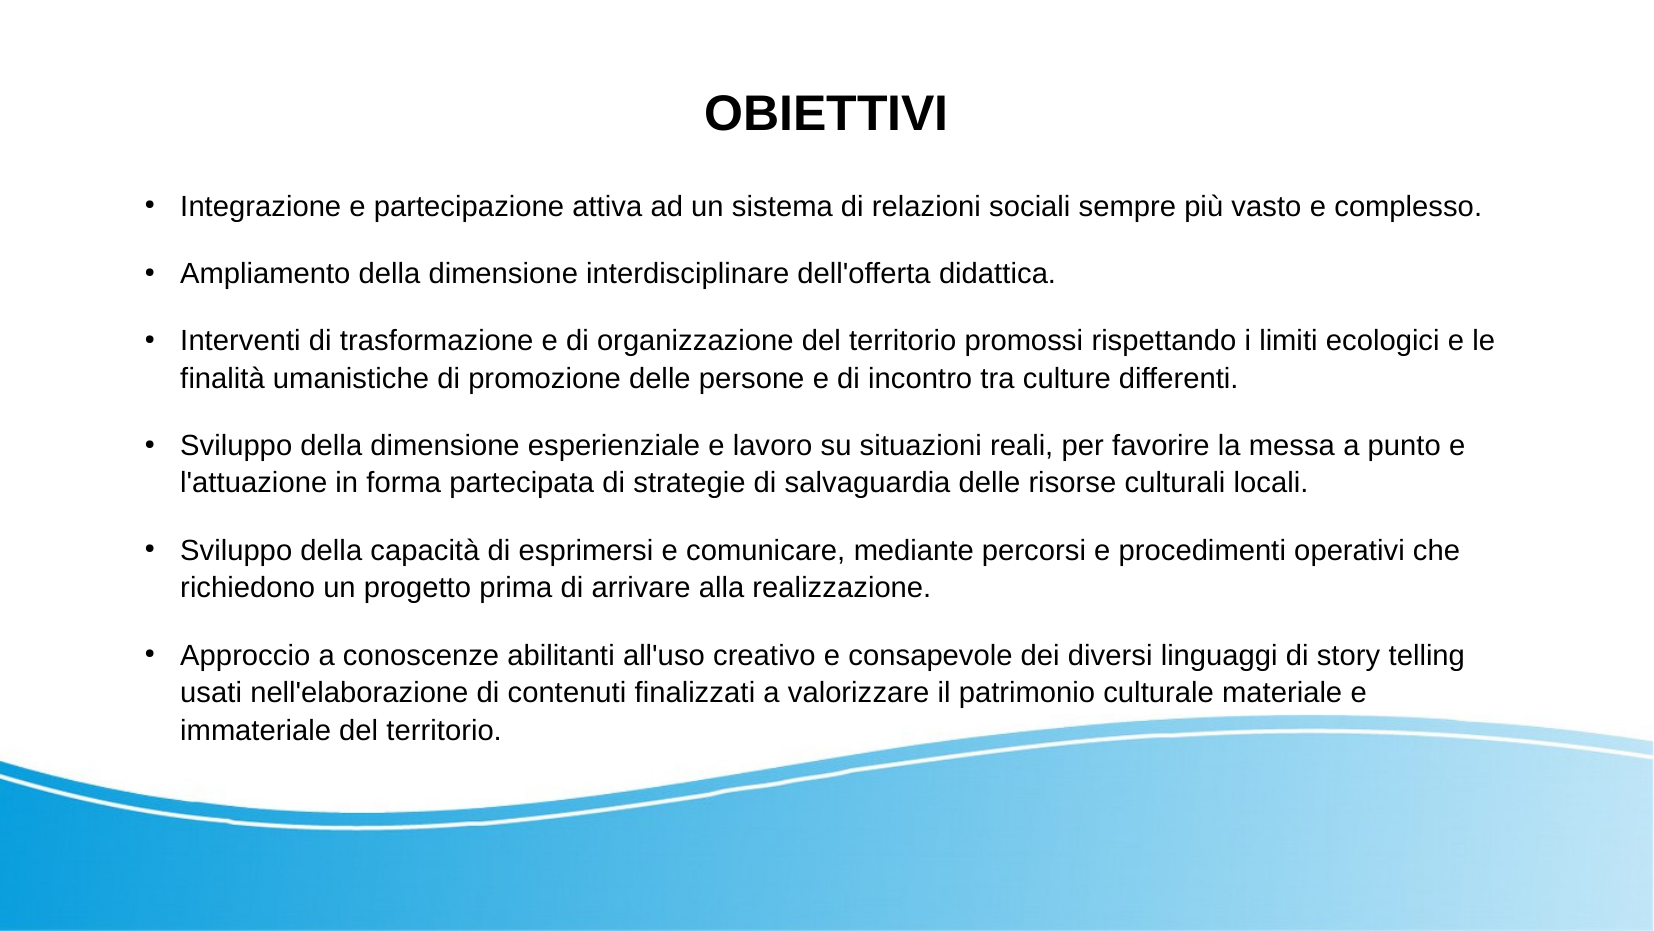

# OBIETTIVI
Integrazione e partecipazione attiva ad un sistema di relazioni sociali sempre più vasto e complesso.
Ampliamento della dimensione interdisciplinare dell'offerta didattica.
Interventi di trasformazione e di organizzazione del territorio promossi rispettando i limiti ecologici e le finalità umanistiche di promozione delle persone e di incontro tra culture differenti.
Sviluppo della dimensione esperienziale e lavoro su situazioni reali, per favorire la messa a punto e l'attuazione in forma partecipata di strategie di salvaguardia delle risorse culturali locali.
Sviluppo della capacità di esprimersi e comunicare, mediante percorsi e procedimenti operativi che richiedono un progetto prima di arrivare alla realizzazione.
Approccio a conoscenze abilitanti all'uso creativo e consapevole dei diversi linguaggi di story telling usati nell'elaborazione di contenuti finalizzati a valorizzare il patrimonio culturale materiale e immateriale del territorio.